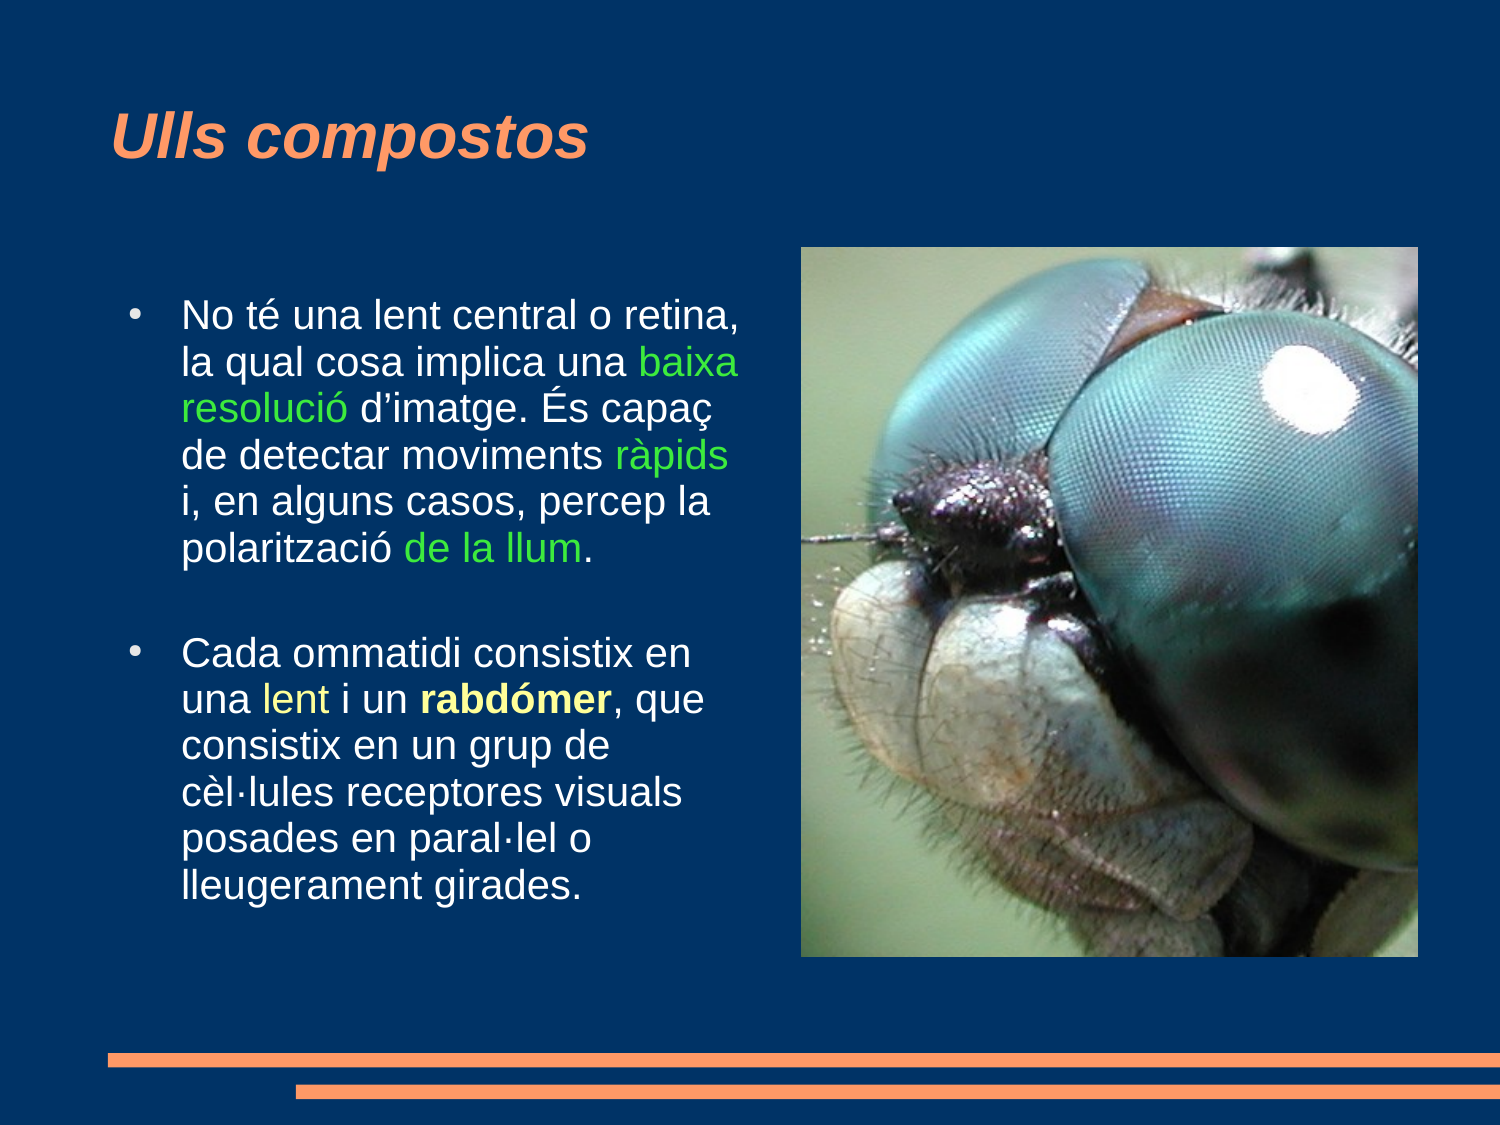

# Ulls compostos
No té una lent central o retina, la qual cosa implica una baixa resolució d’imatge. És capaç de detectar moviments ràpids i, en alguns casos, percep la polarització de la llum.
Cada ommatidi consistix en una lent i un rabdómer, que consistix en un grup de cèl·lules receptores visuals posades en paral·lel o lleugerament girades.